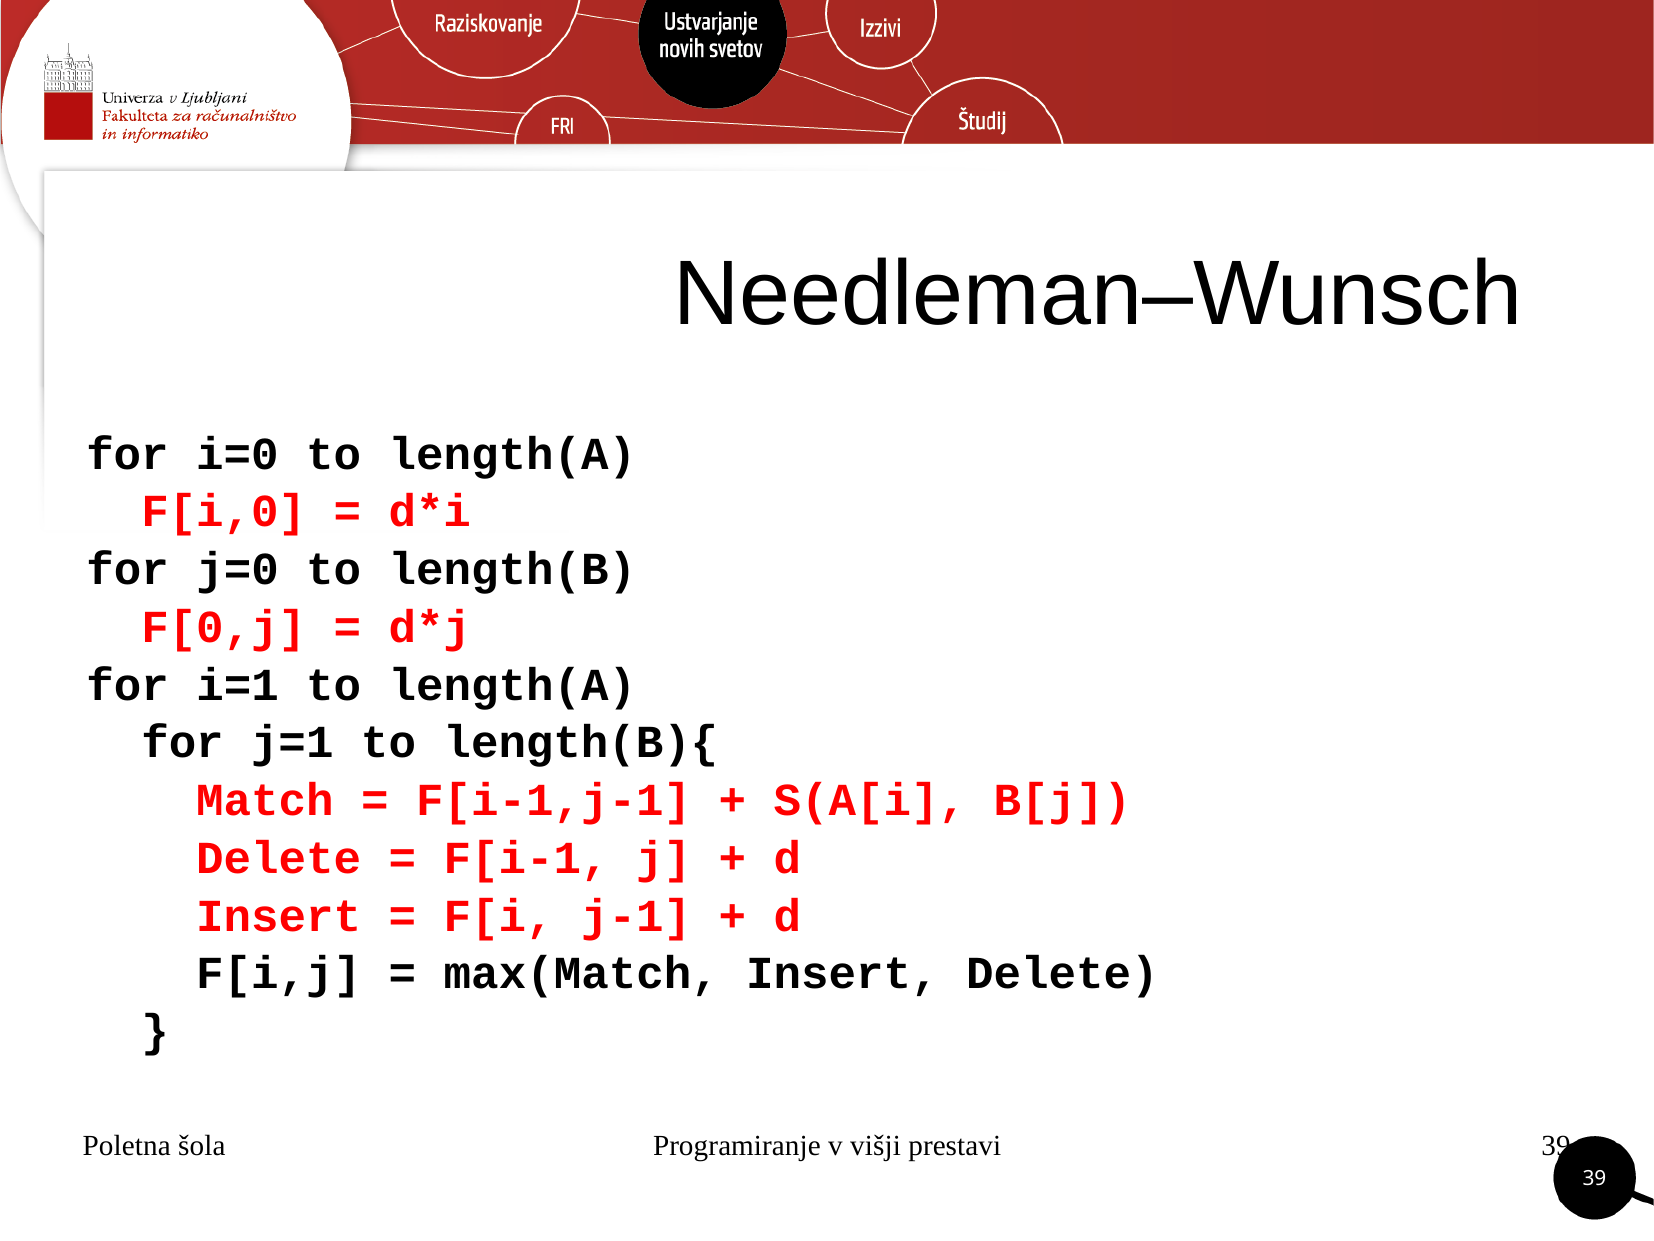

# Needleman–Wunsch
for i=0 to length(A)
 F[i,0] = d*i
for j=0 to length(B)
 F[0,j] = d*j
for i=1 to length(A)
 for j=1 to length(B){
 Match = F[i-1,j-1] + S(A[i], B[j])
 Delete = F[i-1, j] + d
 Insert = F[i, j-1] + d
 F[i,j] = max(Match, Insert, Delete)
 }
Poletna šola
Programiranje v višji prestavi
39